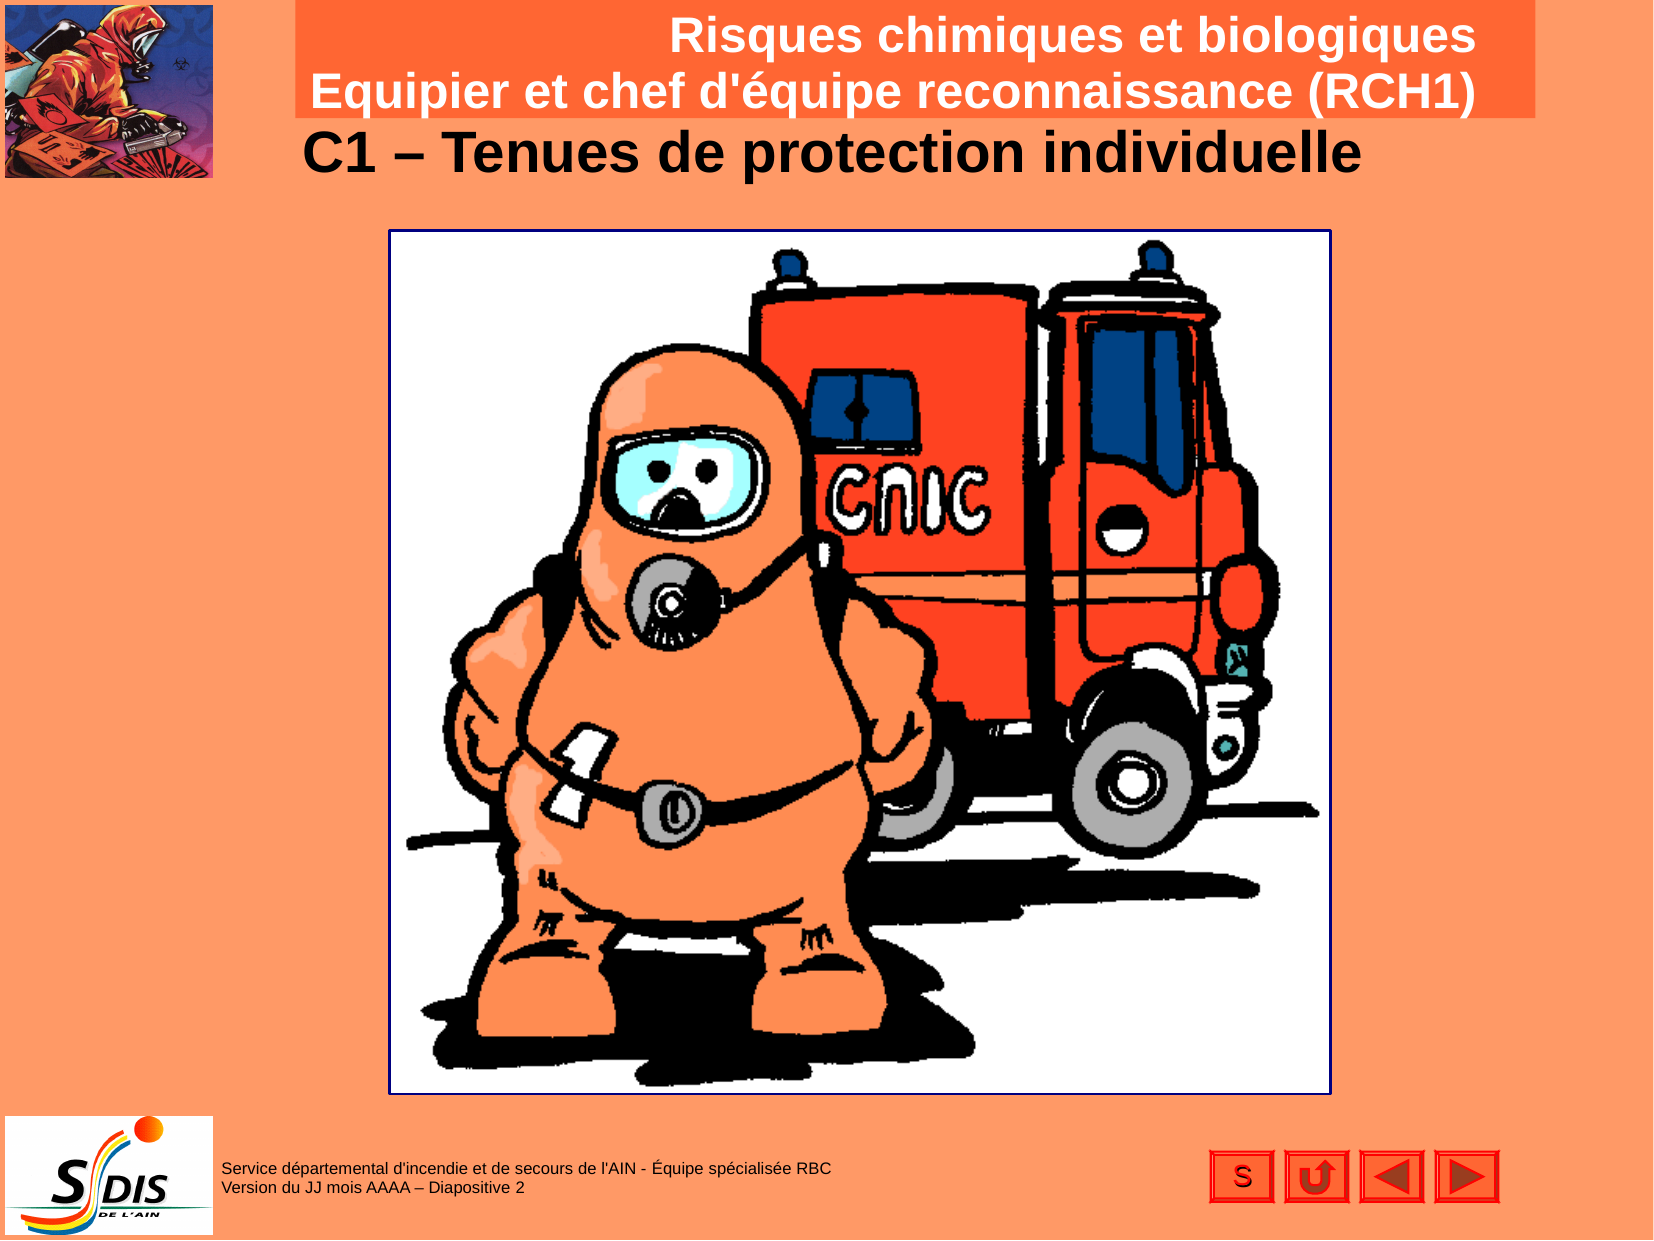

Risques chimiques et biologiques
Equipier et chef d'équipe reconnaissance (RCH1)
C1 – Tenues de protection individuelle